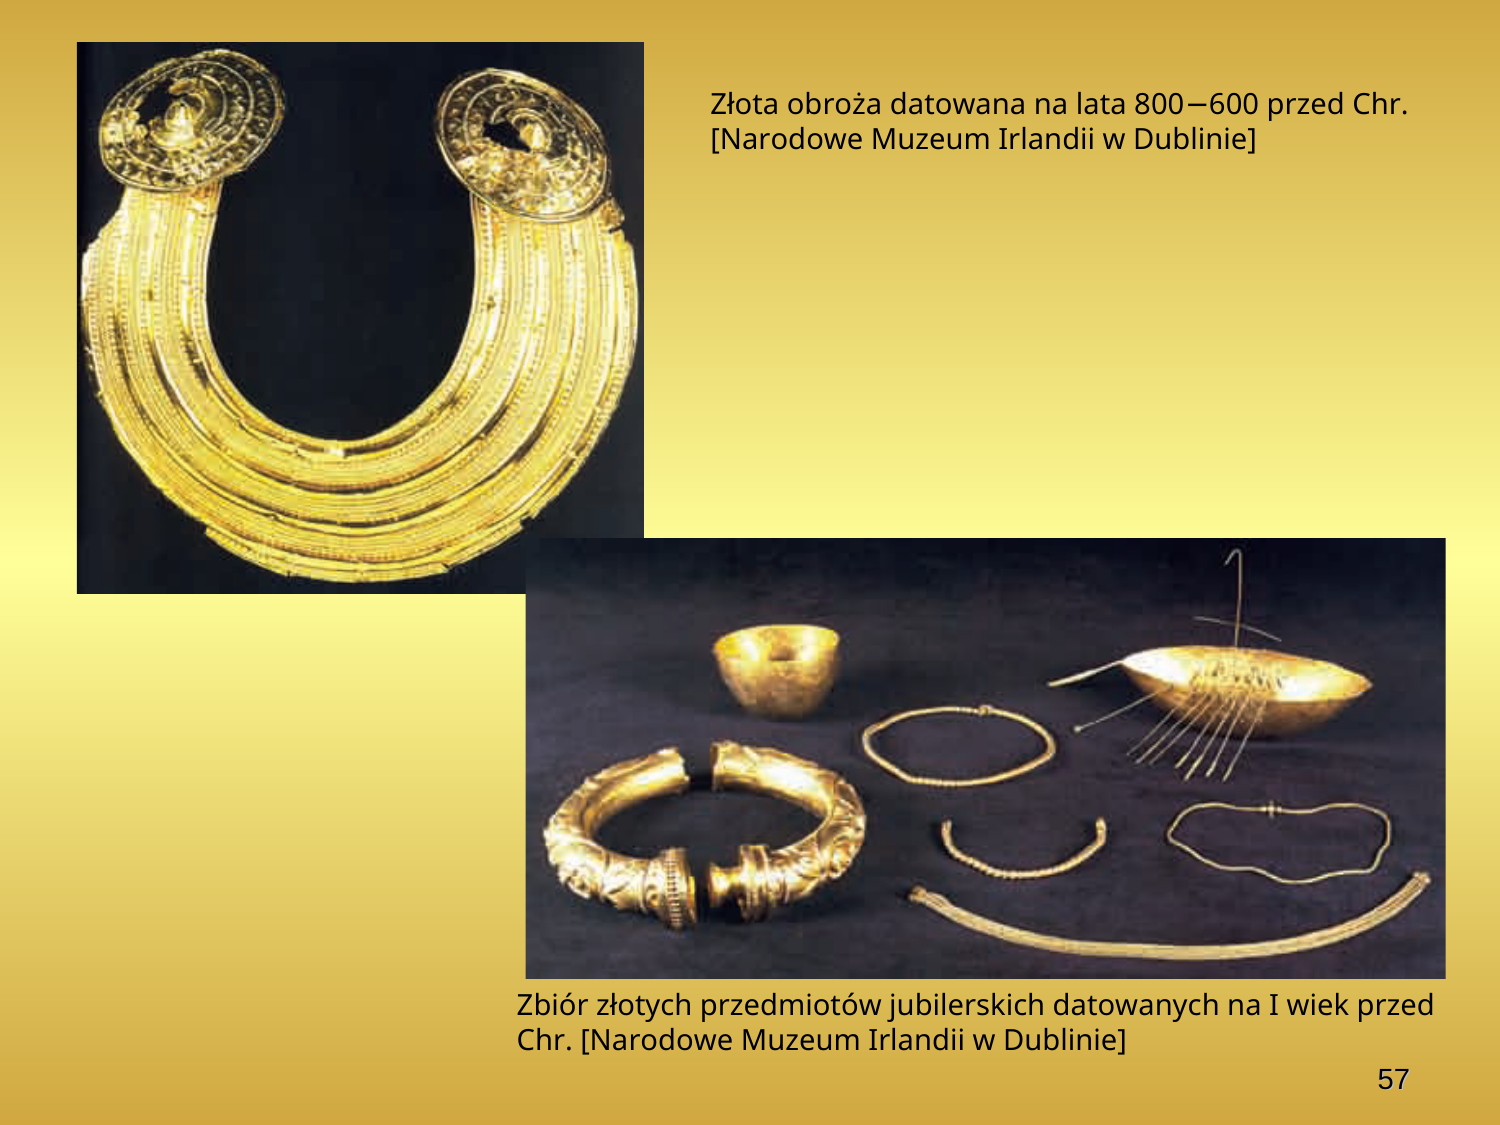

Złota obroża datowana na lata 800−600 przed Chr. [Narodowe Muzeum Irlandii w Dublinie]
Zbiór złotych przedmiotów jubilerskich datowanych na I wiek przed Chr. [Narodowe Muzeum Irlandii w Dublinie]